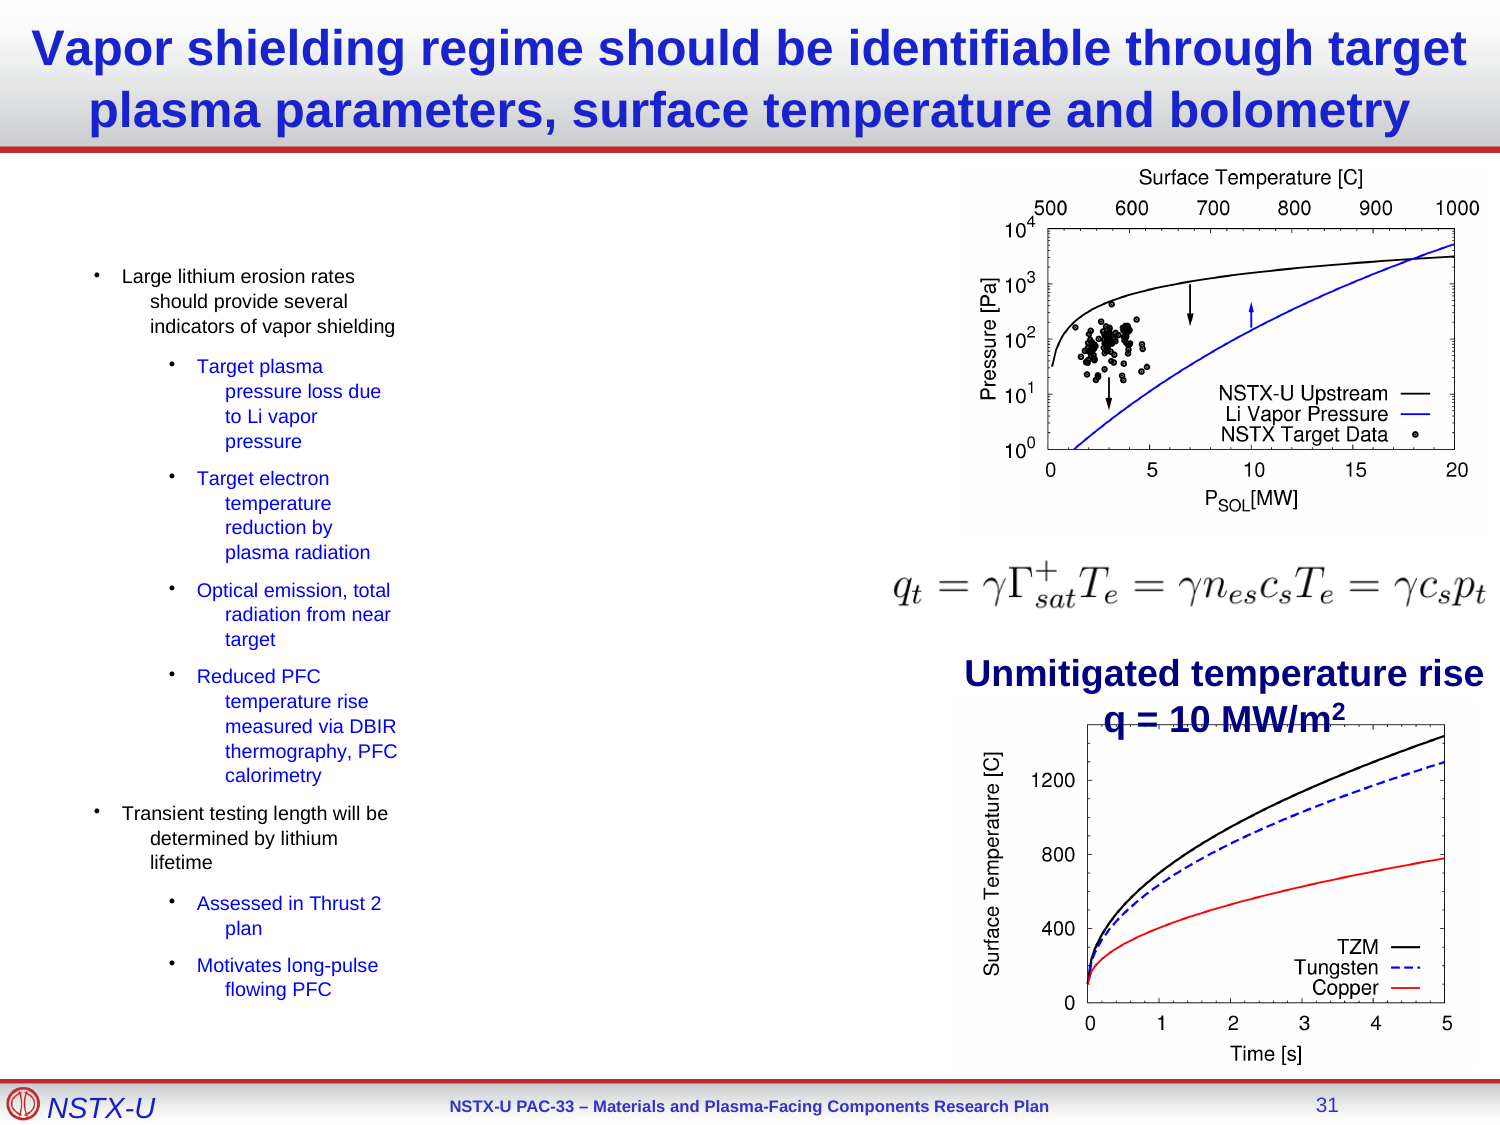

# Vapor shielding regime should be identifiable through target plasma parameters, surface temperature and bolometry
Large lithium erosion rates should provide several indicators of vapor shielding
Target plasma pressure loss due to Li vapor pressure
Target electron temperature reduction by plasma radiation
Optical emission, total radiation from near target
Reduced PFC temperature rise measured via DBIR thermography, PFC calorimetry
Transient testing length will be determined by lithium lifetime
Assessed in Thrust 2 plan
Motivates long-pulse flowing PFC
Unmitigated temperature rise
q = 10 MW/m2